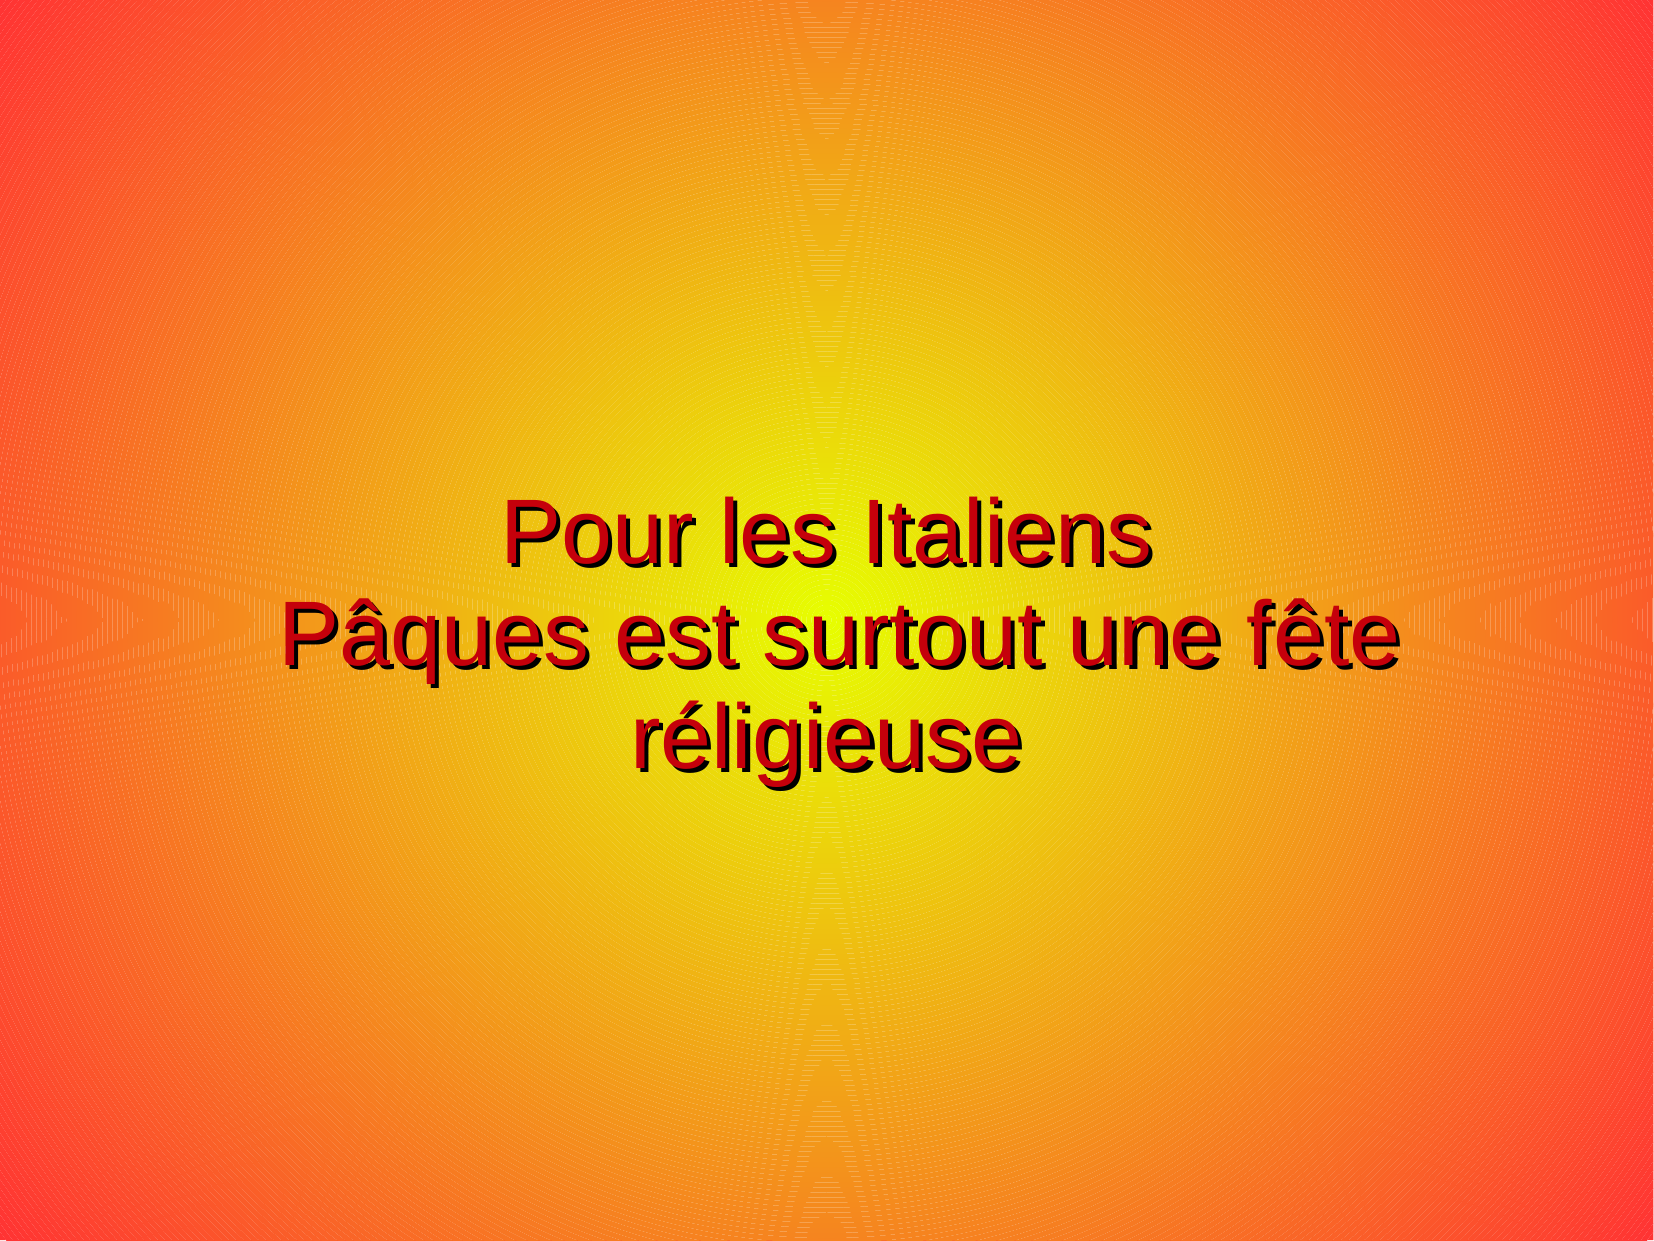

# Pour les Italiens Pâques est surtout une fête réligieuse